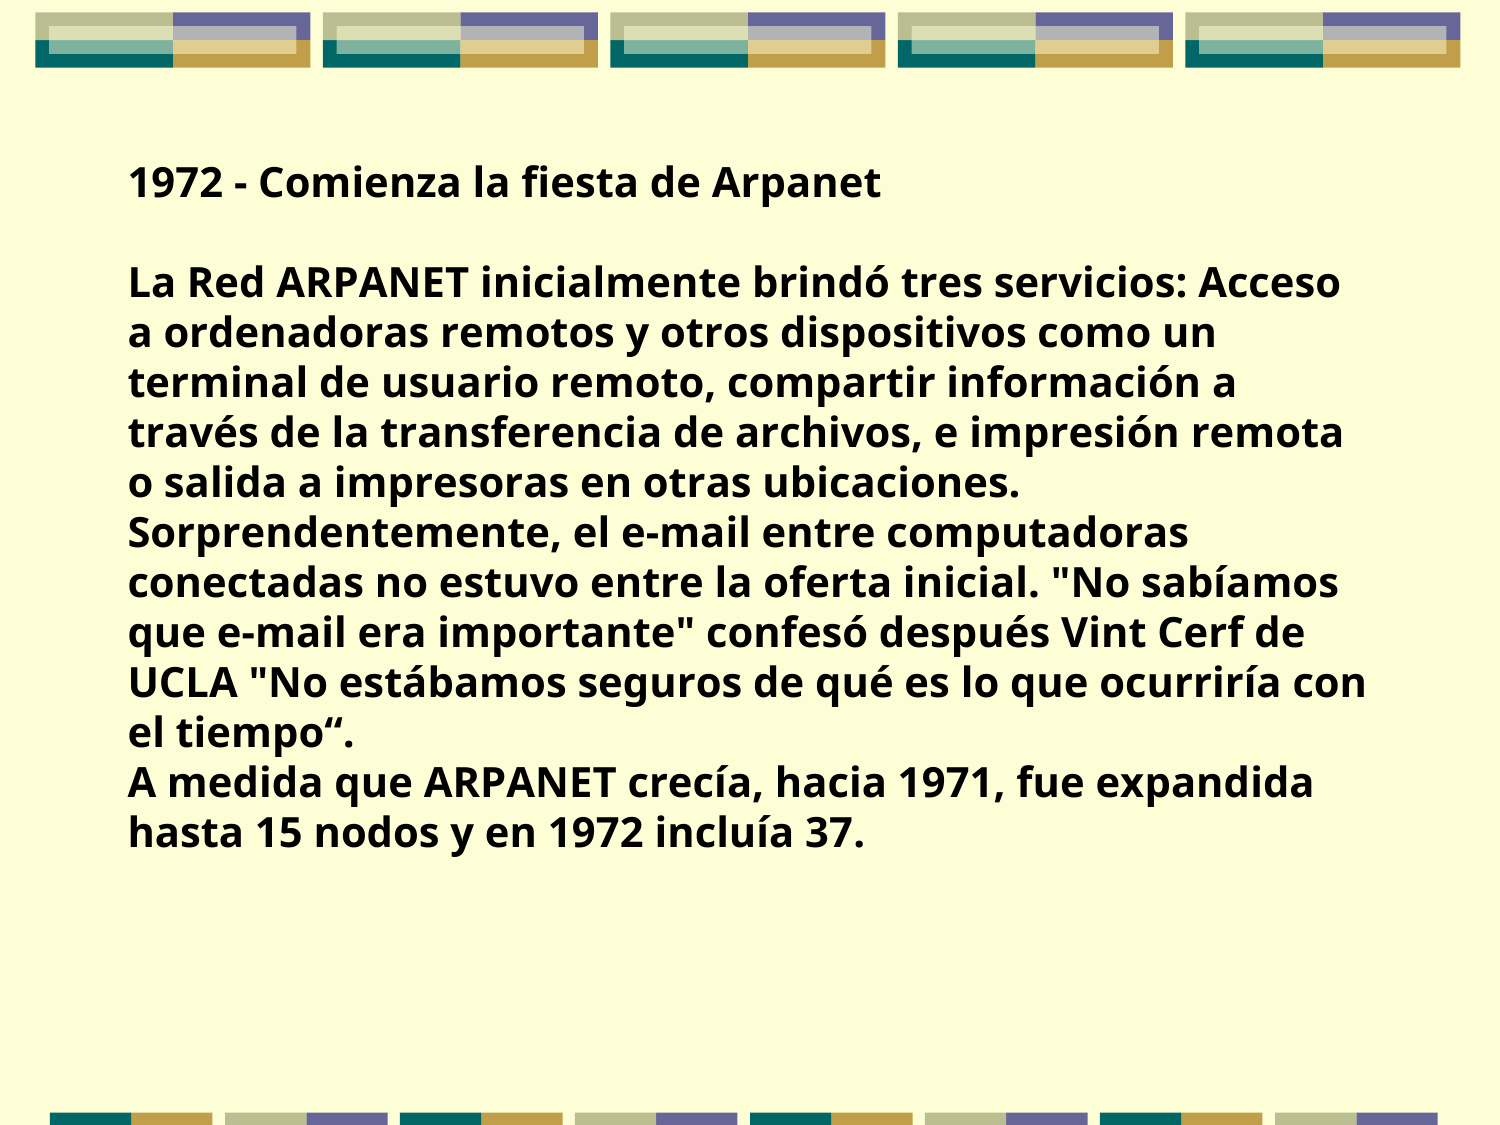

# 1972 - Comienza la fiesta de Arpanet La Red ARPANET inicialmente brindó tres servicios: Acceso a ordenadoras remotos y otros dispositivos como un terminal de usuario remoto, compartir información a través de la transferencia de archivos, e impresión remota o salida a impresoras en otras ubicaciones. Sorprendentemente, el e-mail entre computadoras conectadas no estuvo entre la oferta inicial. "No sabíamos que e-mail era importante" confesó después Vint Cerf de UCLA "No estábamos seguros de qué es lo que ocurriría con el tiempo“. A medida que ARPANET crecía, hacia 1971, fue expandida hasta 15 nodos y en 1972 incluía 37.